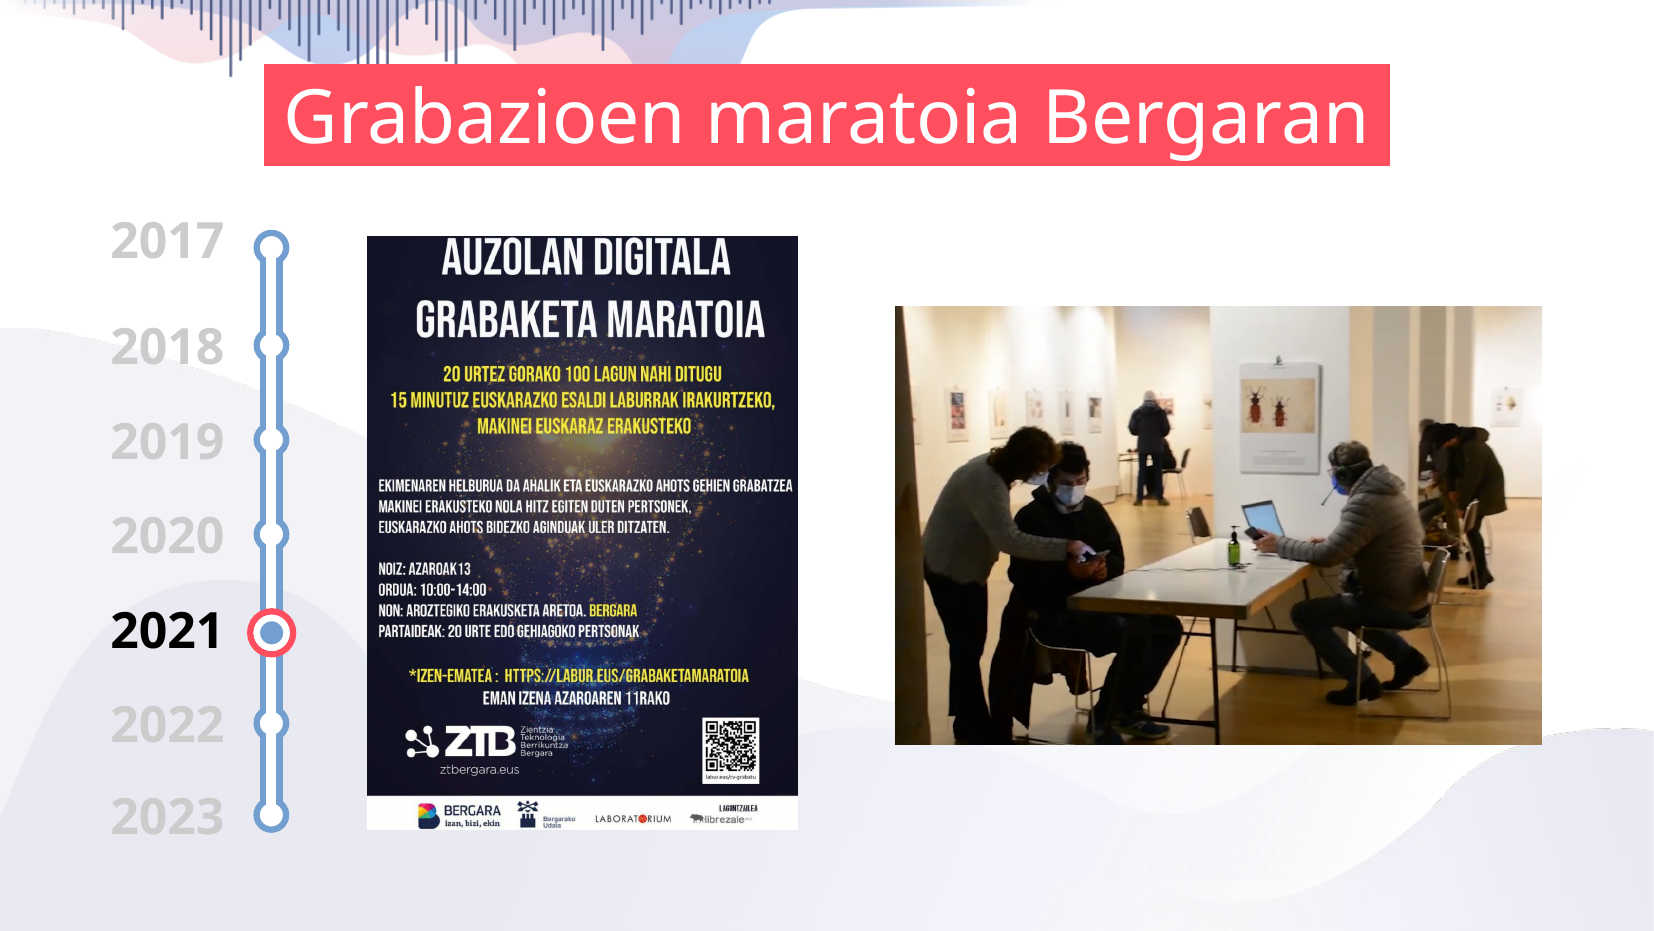

# Grabazioen maratoia Bergaran
2017
2018
2019
2020
2021
2022
2023